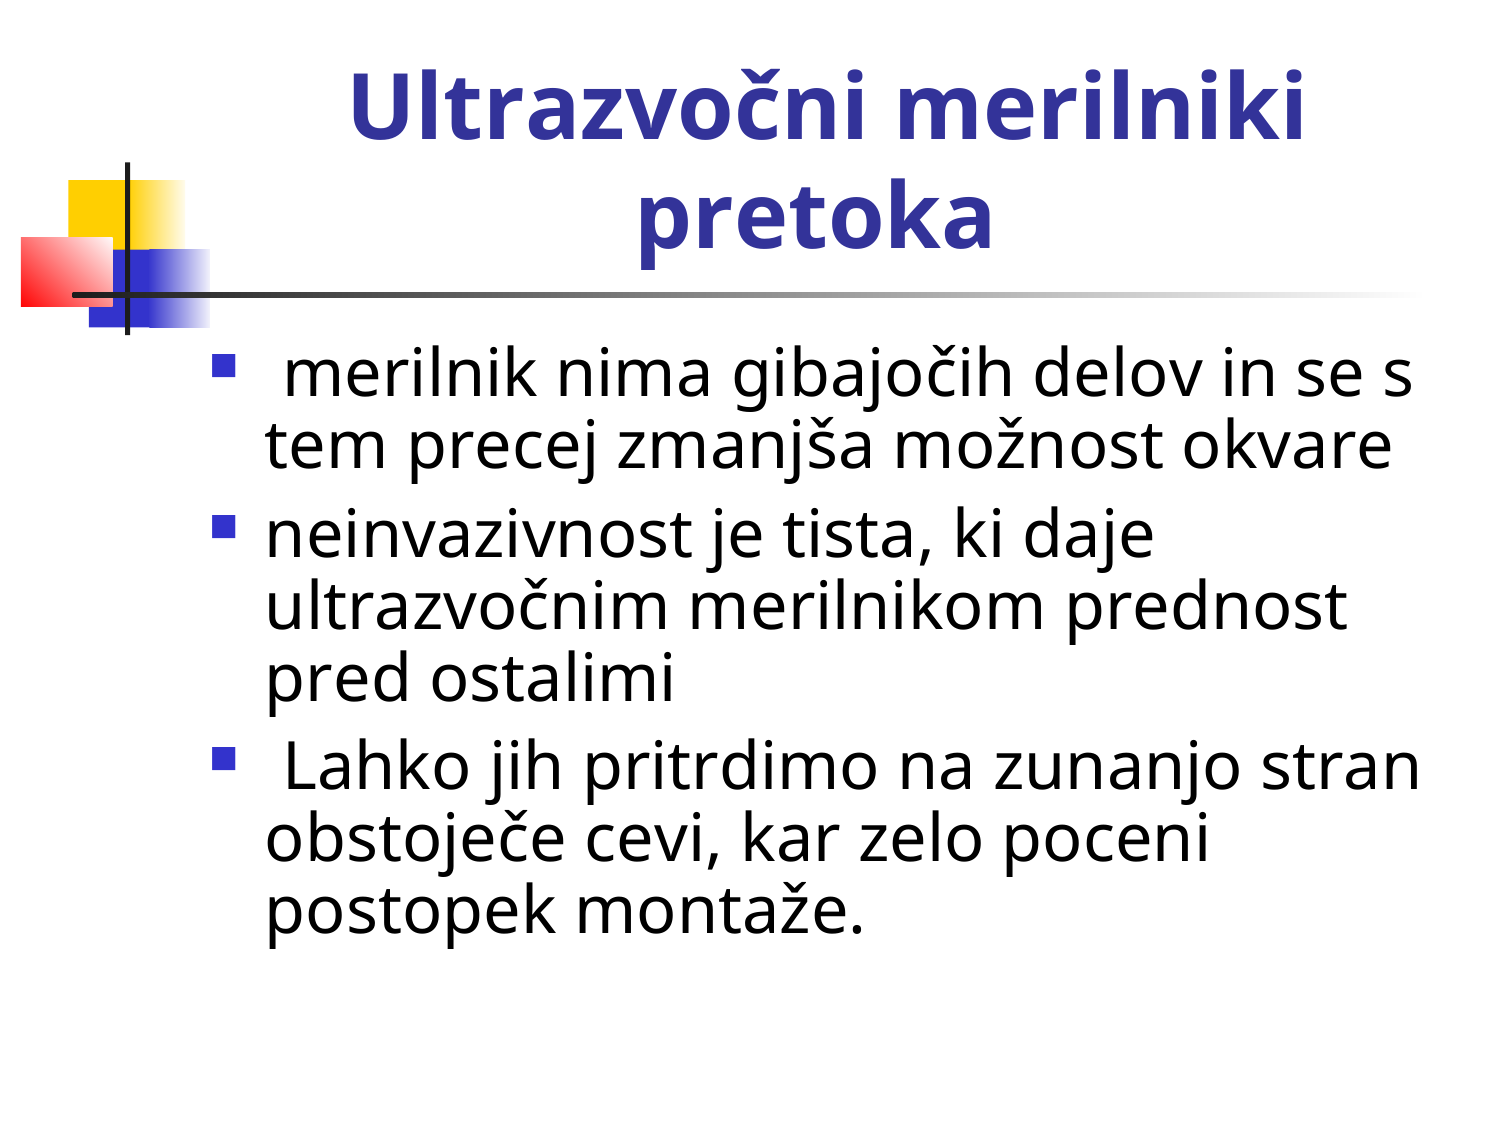

# Ultrazvočni merilniki pretoka
 merilnik nima gibajočih delov in se s tem precej zmanjša možnost okvare
neinvazivnost je tista, ki daje ultrazvočnim merilnikom prednost pred ostalimi
 Lahko jih pritrdimo na zunanjo stran obstoječe cevi, kar zelo poceni postopek montaže.